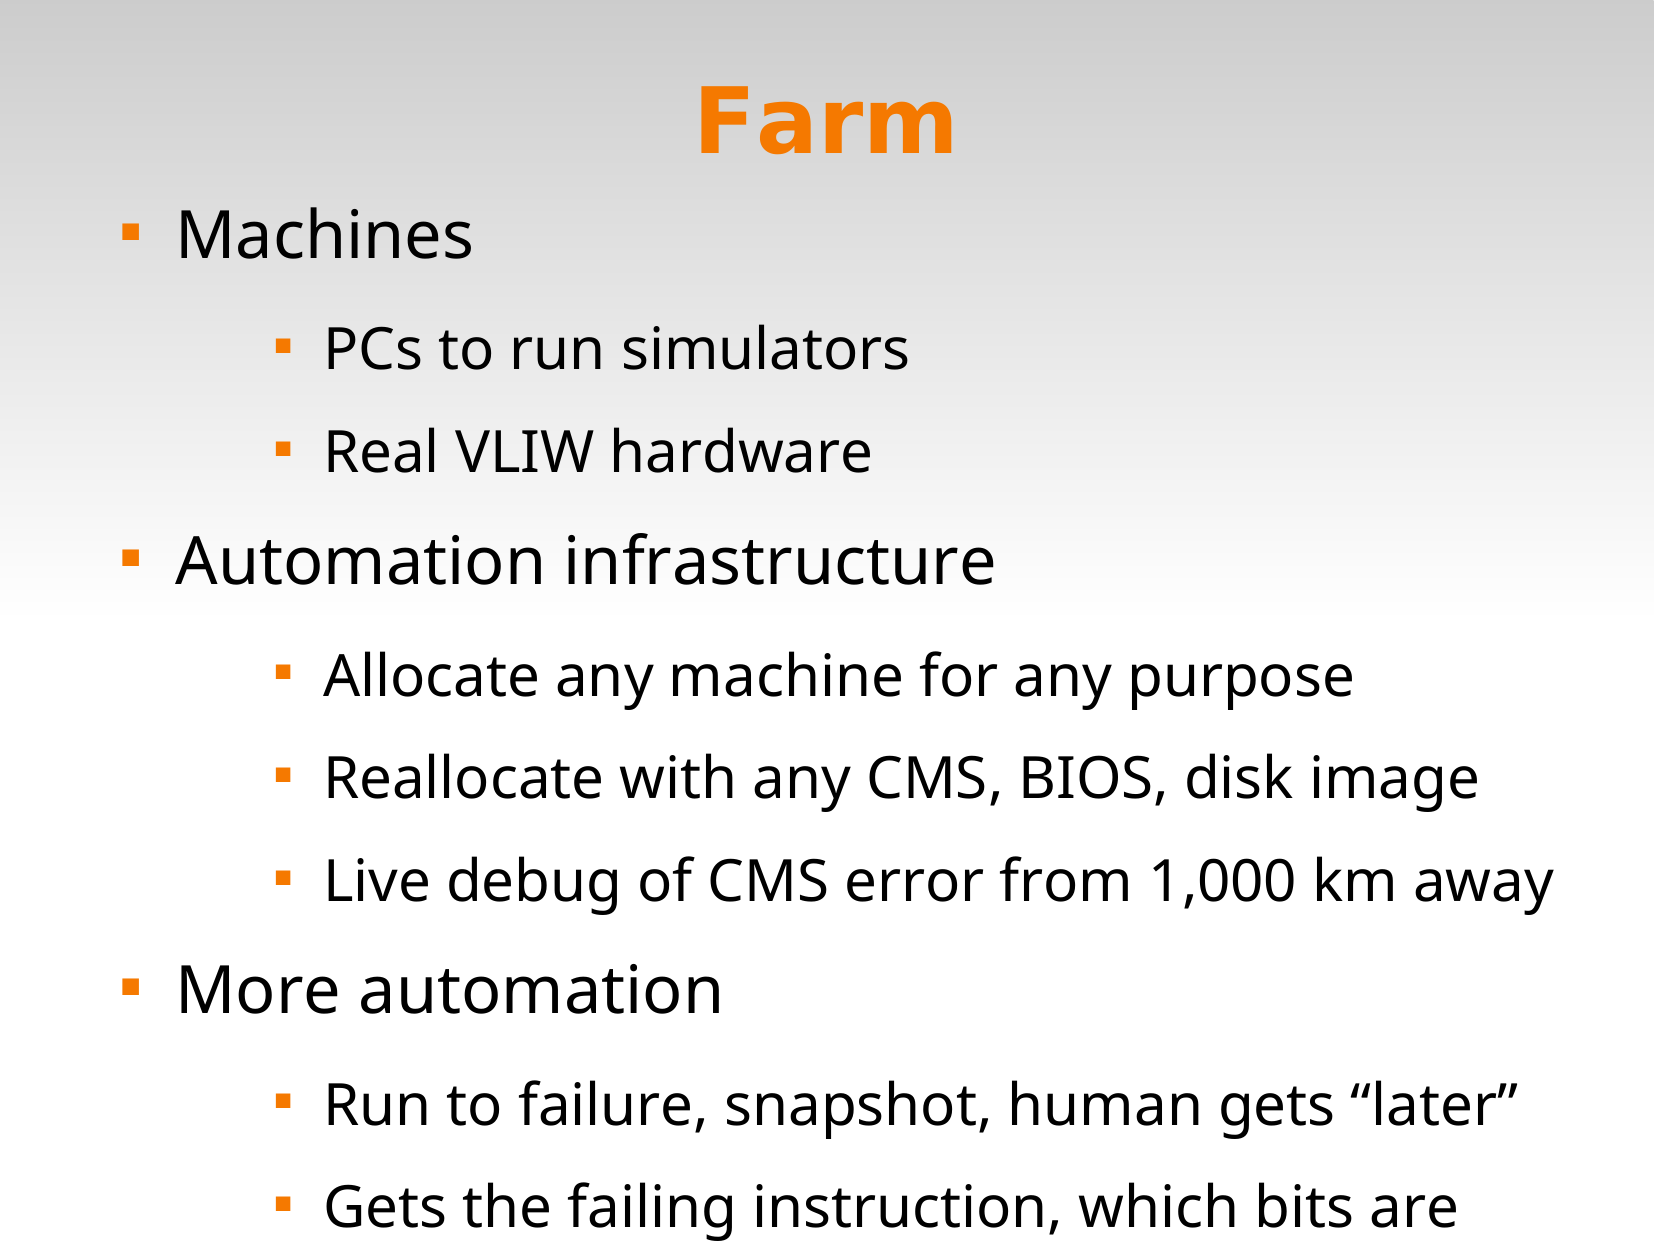

# Farm
Machines
PCs to run simulators
Real VLIW hardware
Automation infrastructure
Allocate any machine for any purpose
Reallocate with any CMS, BIOS, disk image
Live debug of CMS error from 1,000 km away
More automation
Run to failure, snapshot, human gets “later”
Gets the failing instruction, which bits are wrong